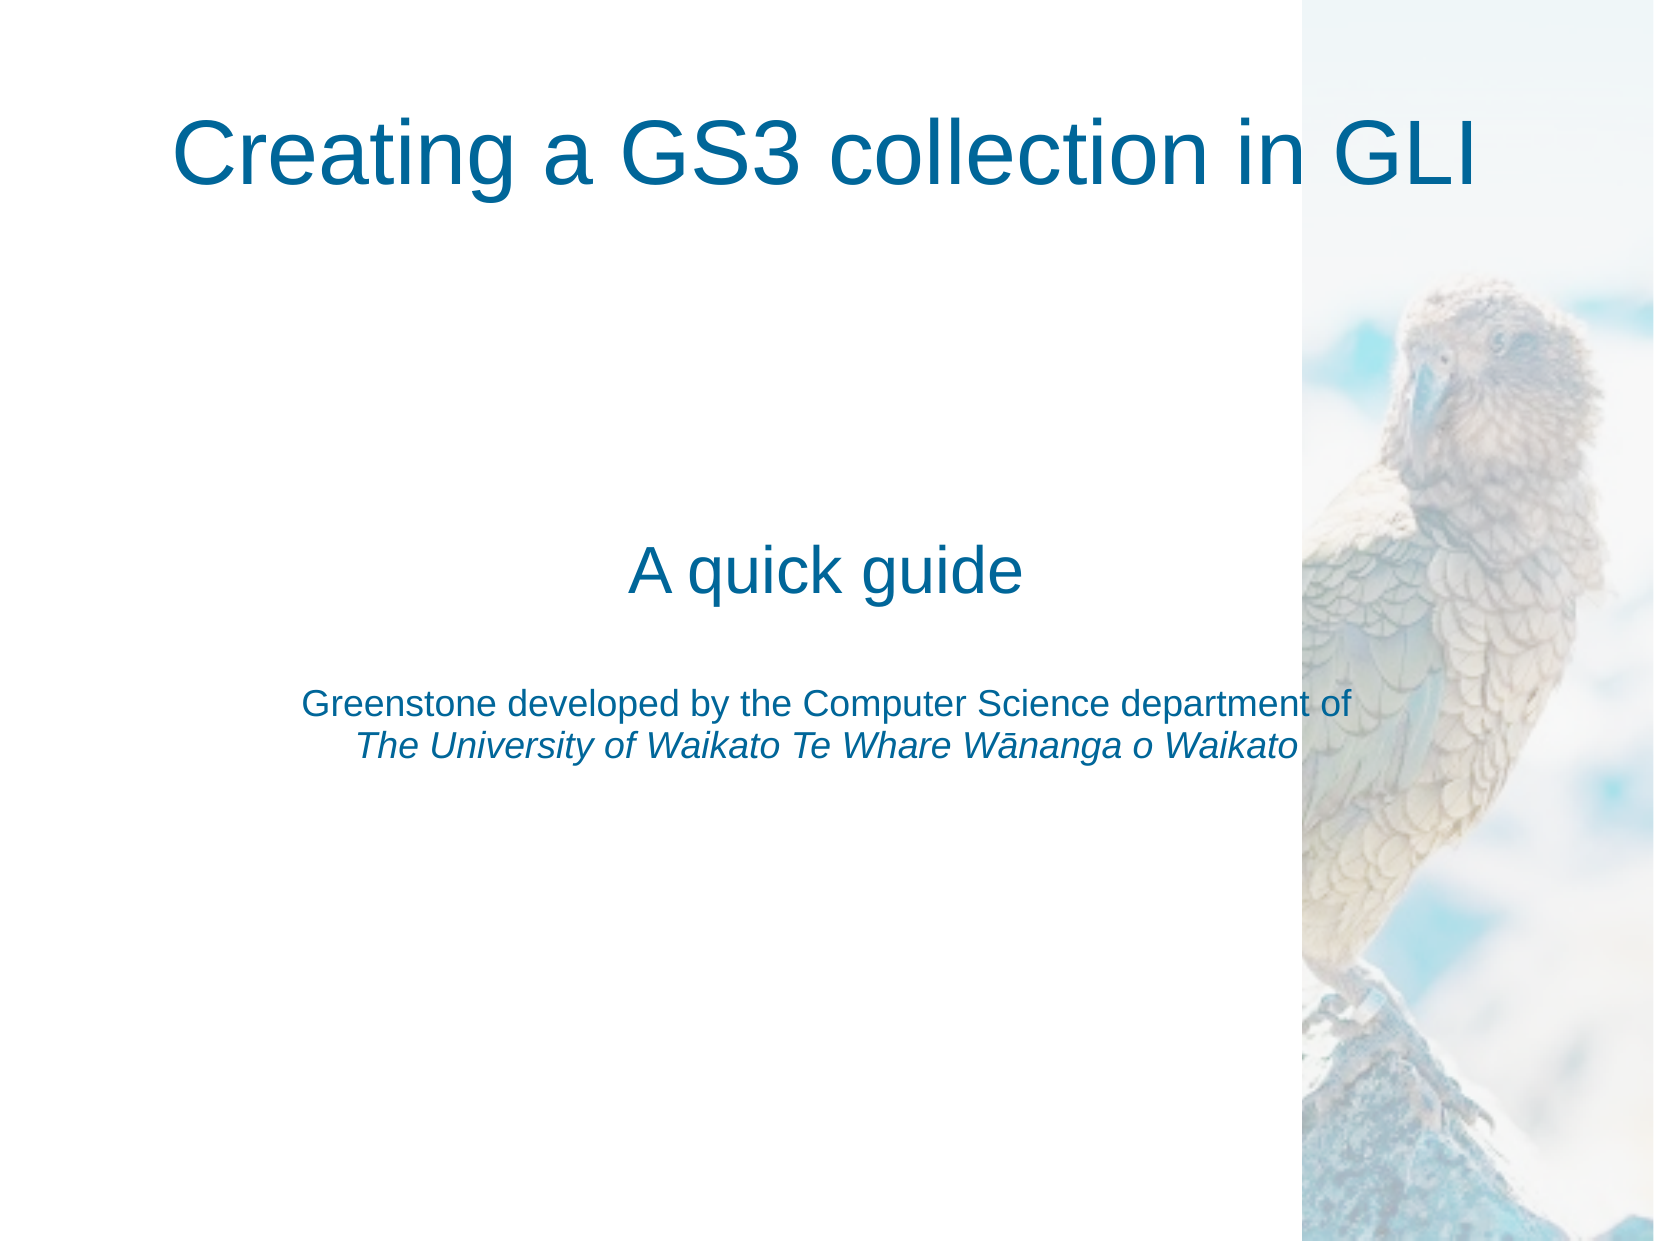

# Creating a GS3 collection in GLI
A quick guide
Greenstone developed by the Computer Science department of
The University of Waikato Te Whare Wānanga o Waikato